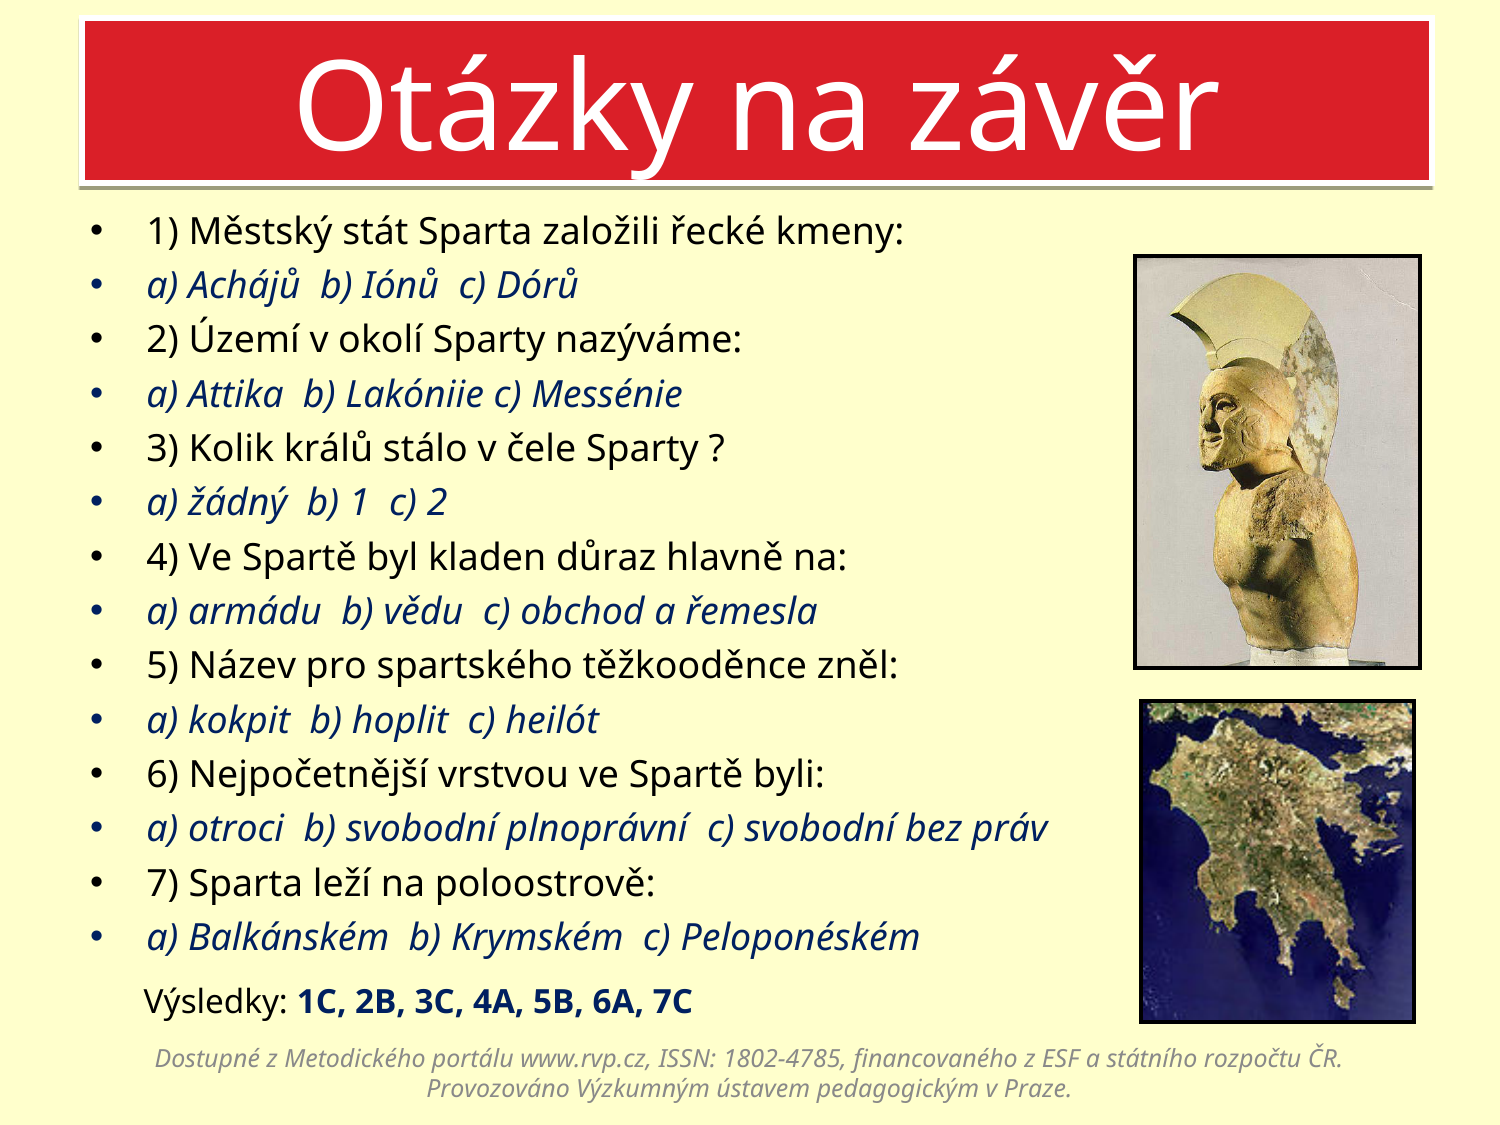

# Otázky na závěr
1) Městský stát Sparta založili řecké kmeny:
a) Achájů b) Iónů c) Dórů
2) Území v okolí Sparty nazýváme:
a) Attika b) Lakóniie c) Messénie
3) Kolik králů stálo v čele Sparty ?
a) žádný b) 1 c) 2
4) Ve Spartě byl kladen důraz hlavně na:
a) armádu b) vědu c) obchod a řemesla
5) Název pro spartského těžkooděnce zněl:
a) kokpit b) hoplit c) heilót
6) Nejpočetnější vrstvou ve Spartě byli:
a) otroci b) svobodní plnoprávní c) svobodní bez práv
7) Sparta leží na poloostrově:
a) Balkánském b) Krymském c) Peloponéském
Výsledky: 1C, 2B, 3C, 4A, 5B, 6A, 7C
Dostupné z Metodického portálu www.rvp.cz, ISSN: 1802-4785, financovaného z ESF a státního rozpočtu ČR. Provozováno Výzkumným ústavem pedagogickým v Praze.